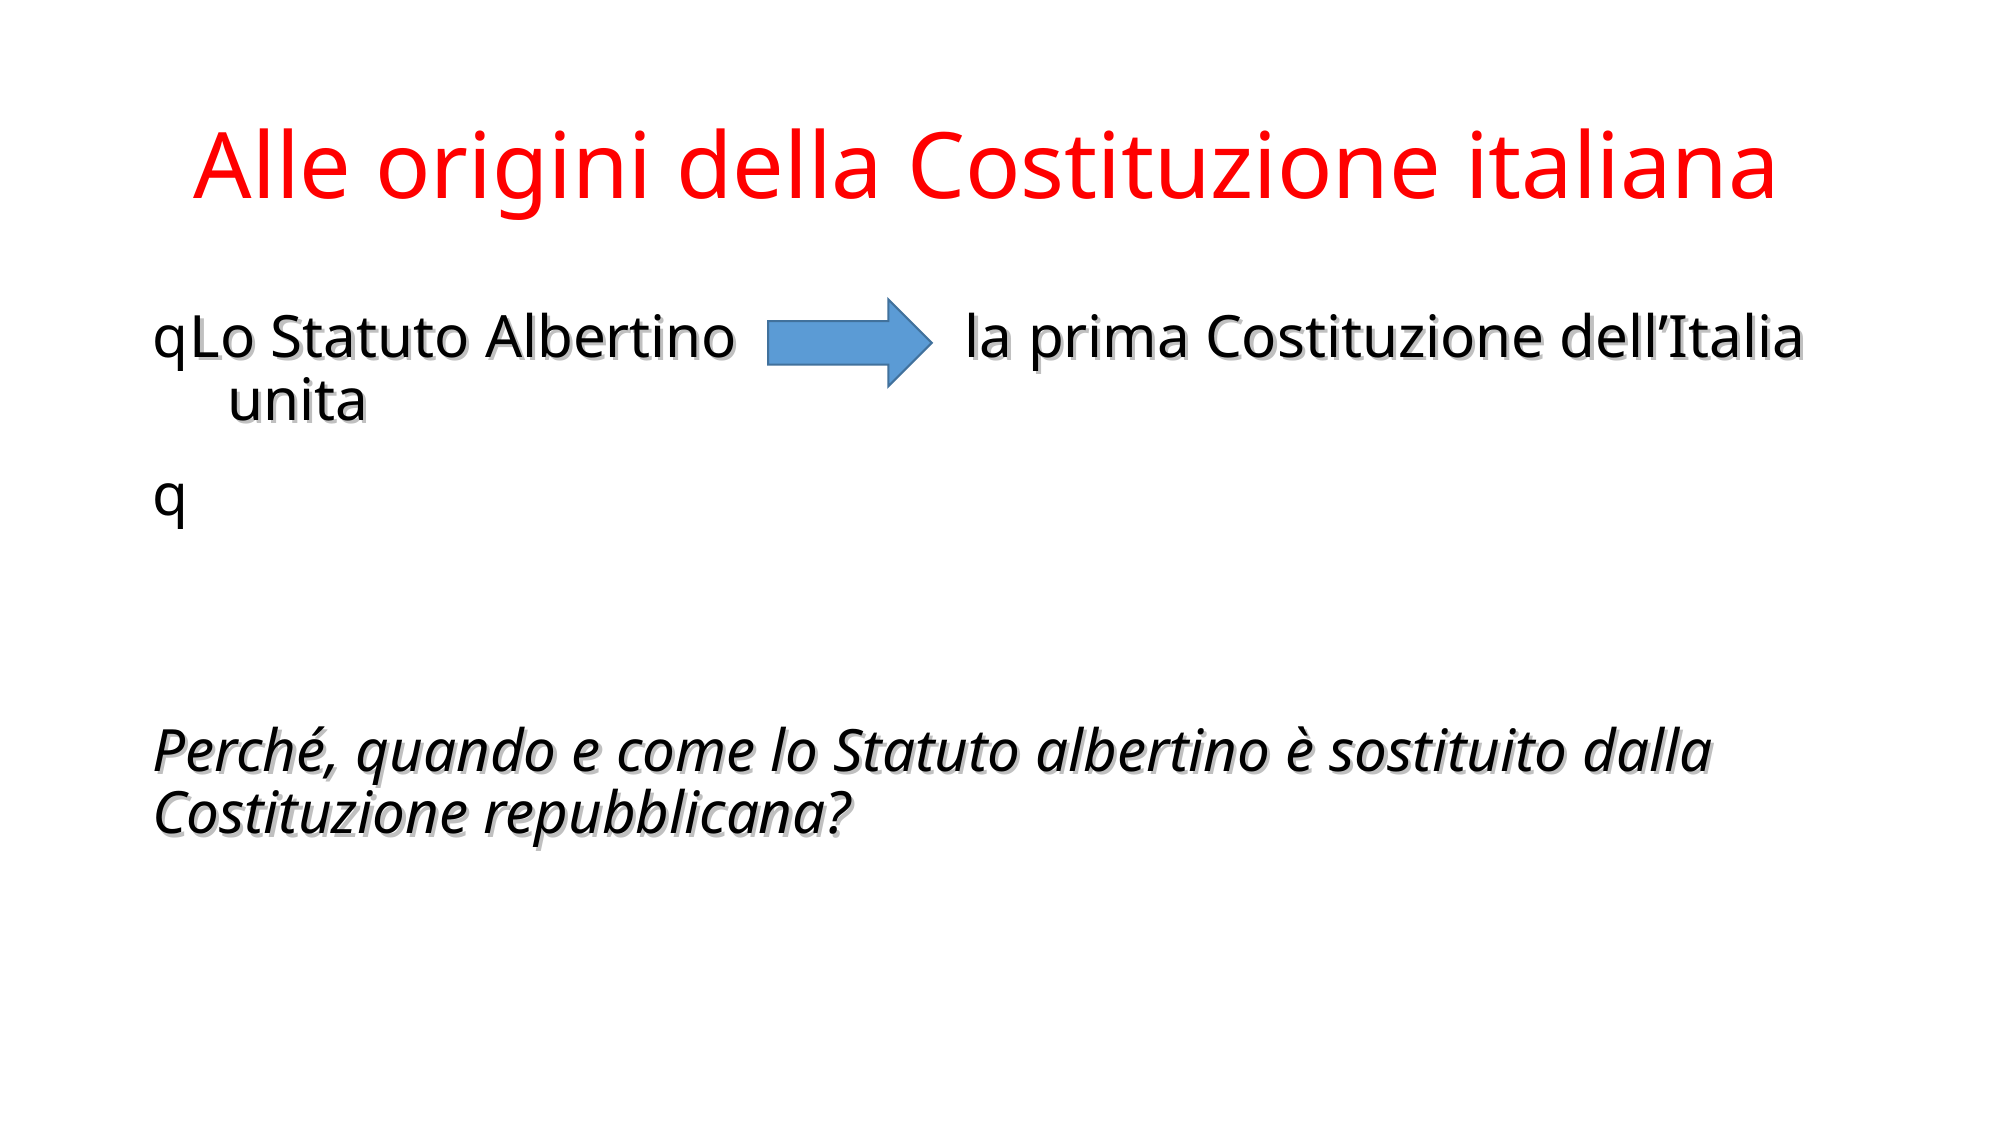

# Alle origini della Costituzione italiana
Lo Statuto Albertino la prima Costituzione dell’Italia unita
Perché, quando e come lo Statuto albertino è sostituito dalla Costituzione repubblicana?